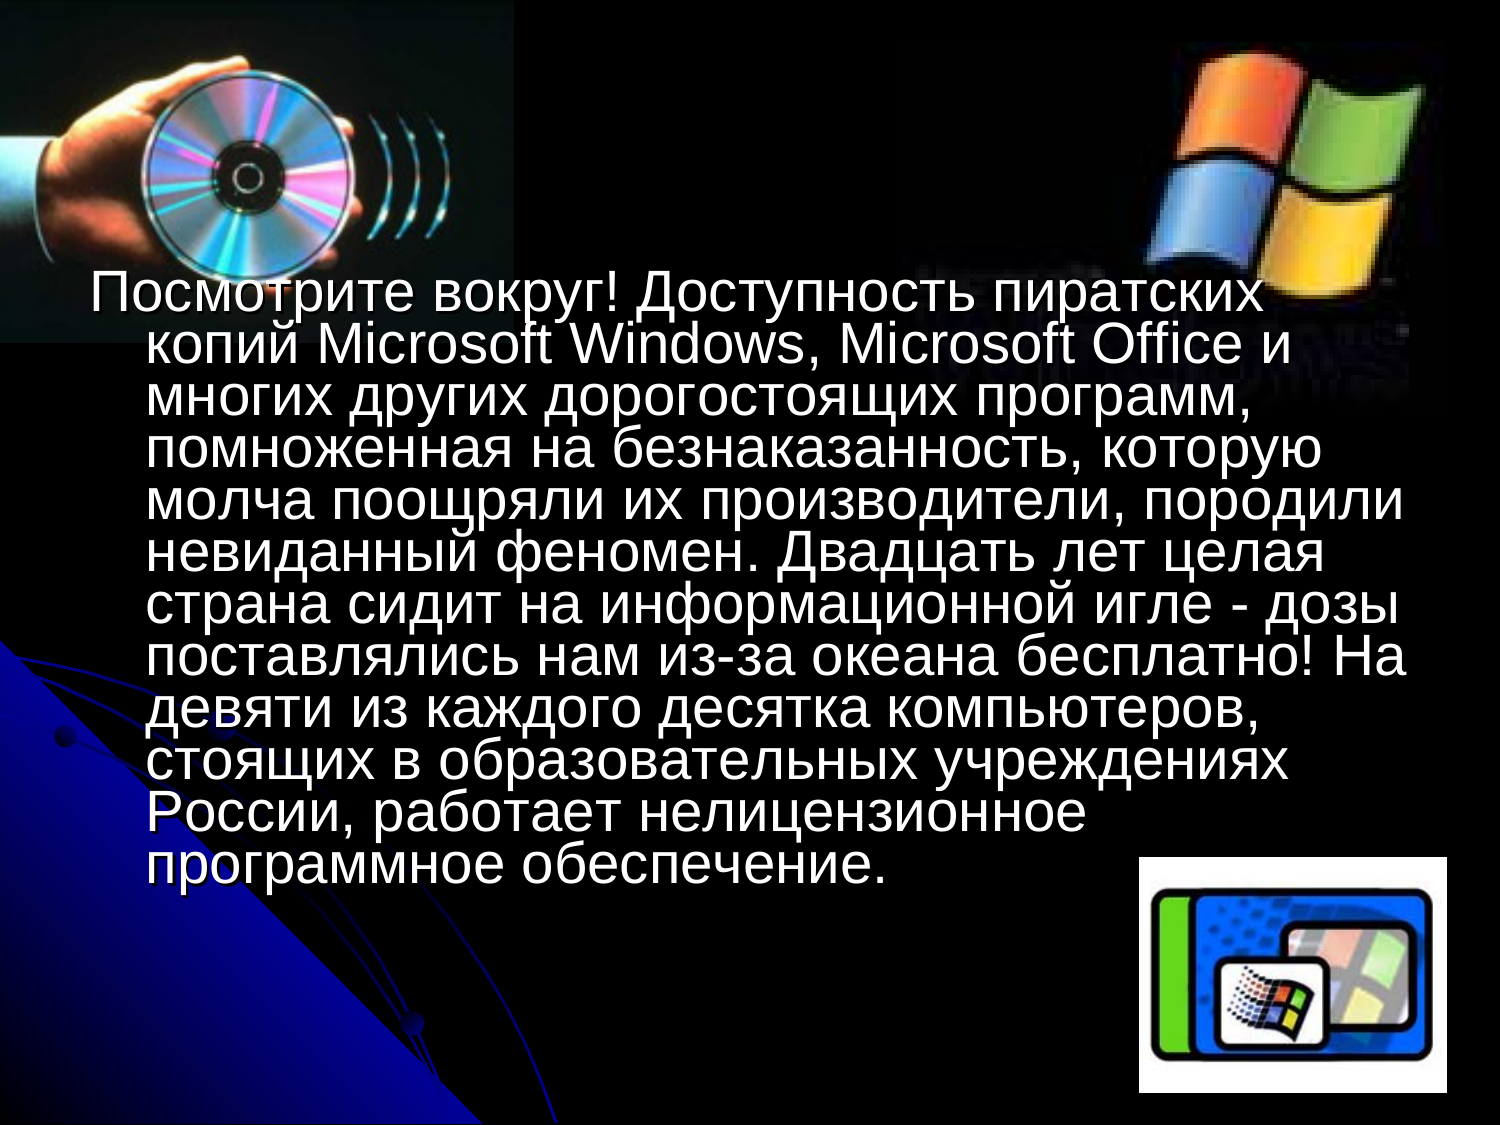

# Посмотрите вокруг! Доступность пиратских копий Microsoft Windows, Microsoft Office и многих других дорогостоящих программ, помноженная на безнаказанность, которую молча поощряли их производители, породили невиданный феномен. Двадцать лет целая страна сидит на информационной игле - дозы поставлялись нам из-за океана бесплатно! На девяти из каждого десятка компьютеров, стоящих в образовательных учреждениях России, работает нелицензионное программное обеспечение.